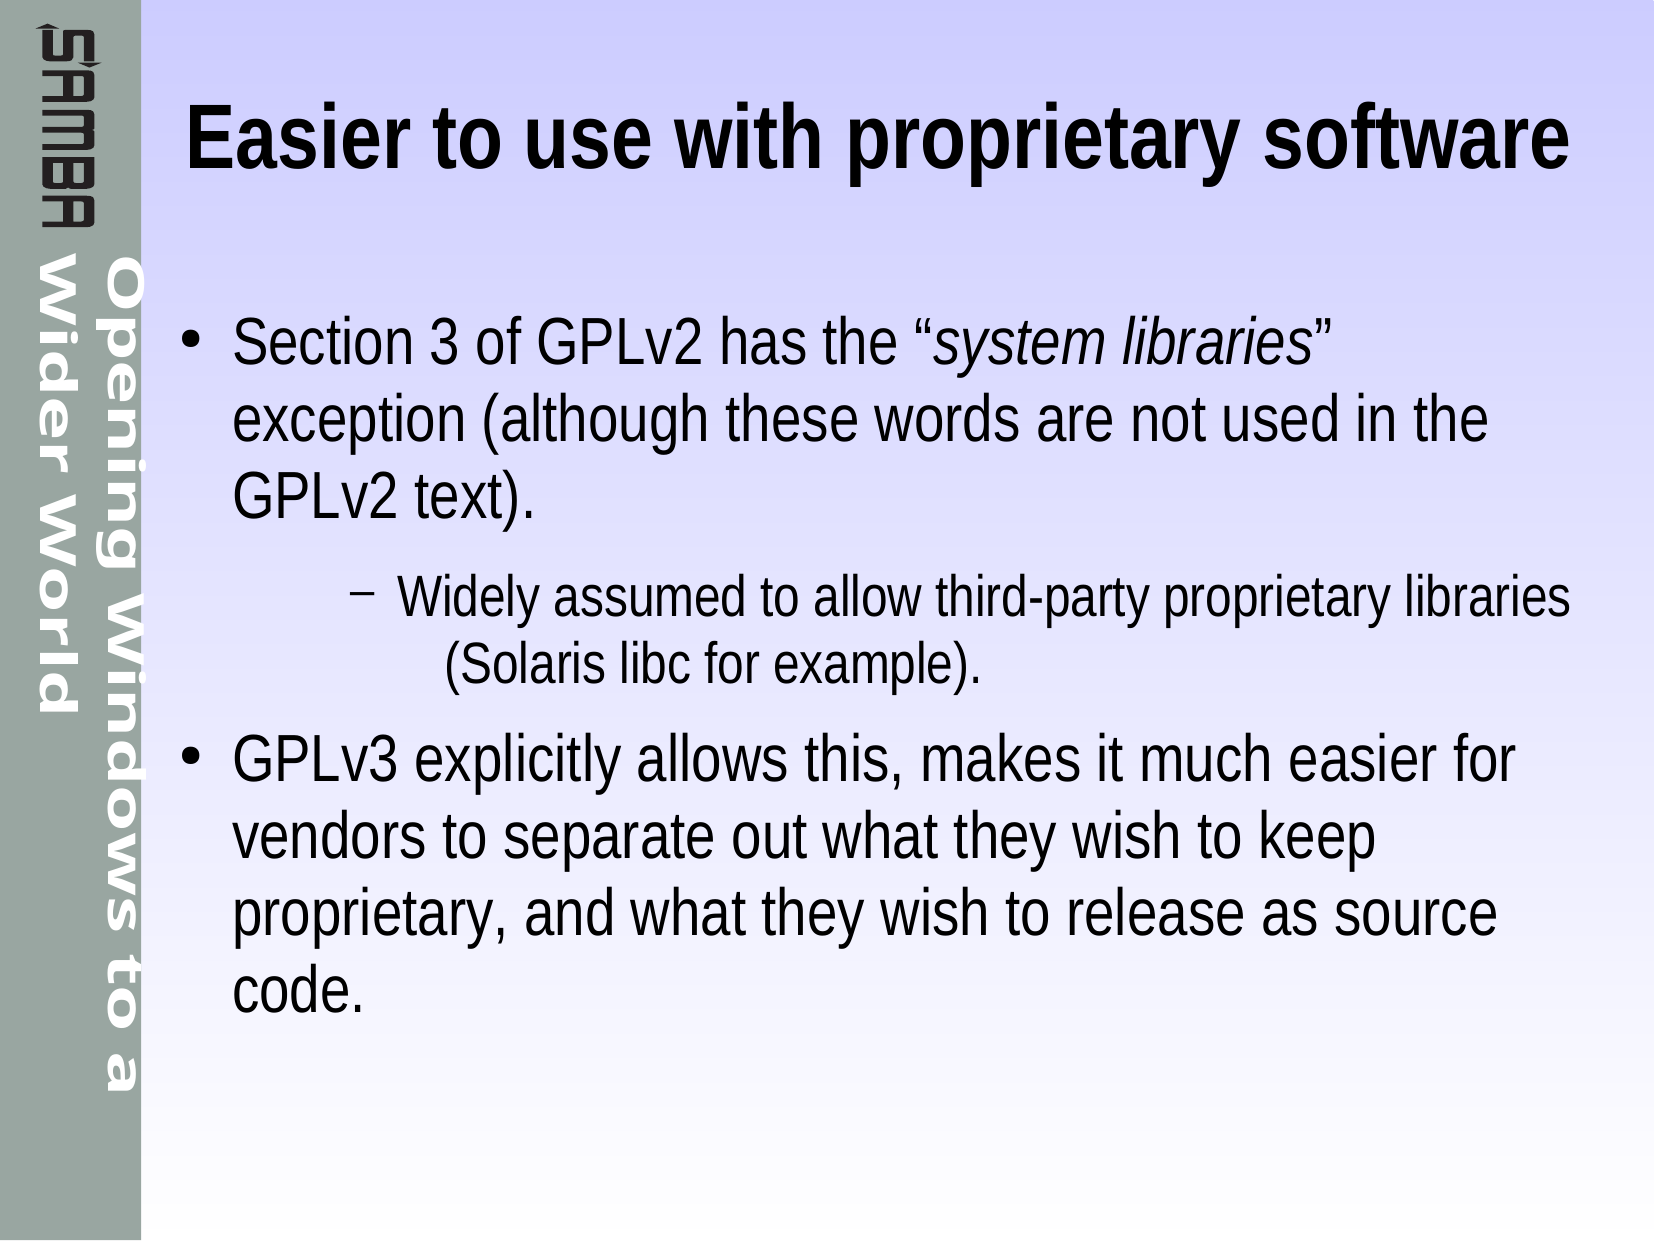

# Easier to use with proprietary software
Section 3 of GPLv2 has the “system libraries” exception (although these words are not used in the GPLv2 text).
Widely assumed to allow third-party proprietary libraries (Solaris libc for example).
GPLv3 explicitly allows this, makes it much easier for vendors to separate out what they wish to keep proprietary, and what they wish to release as source code.